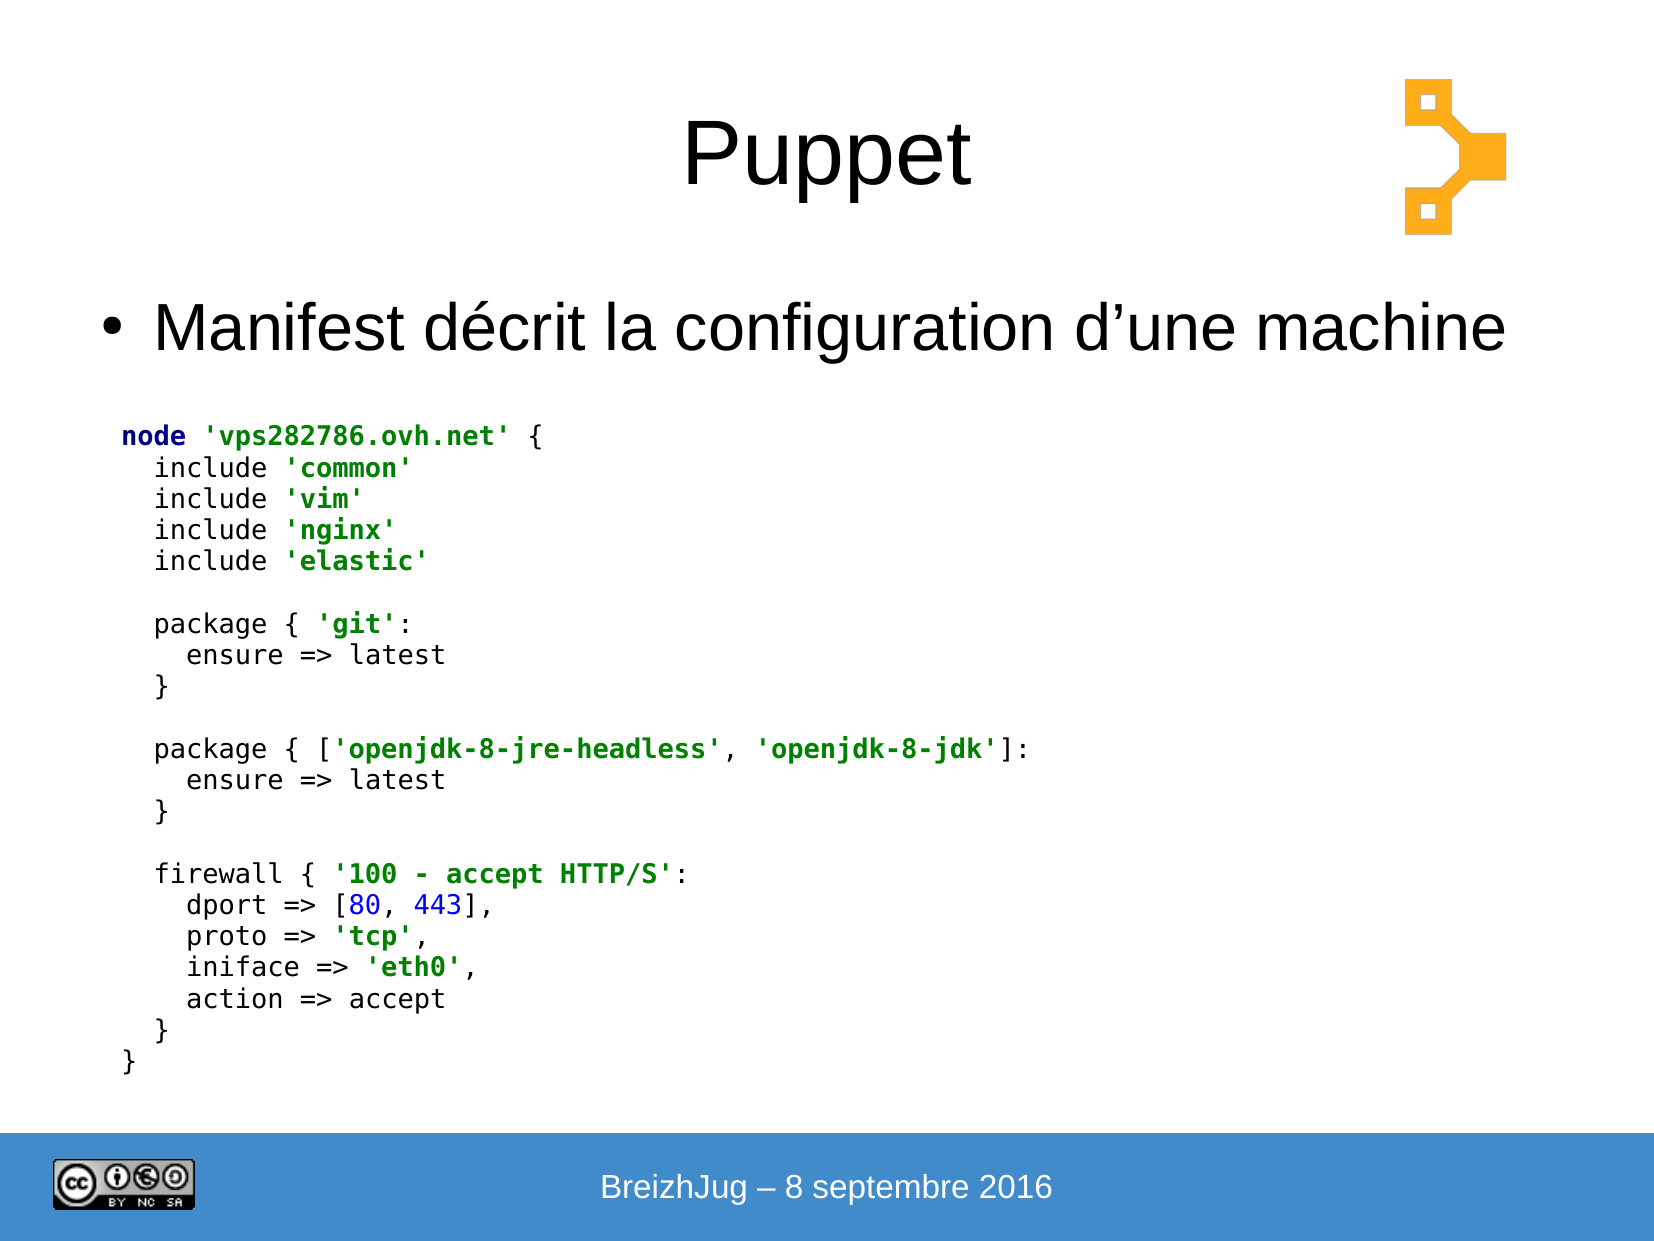

# Puppet
Manifest décrit la configuration d’une machine
node 'vps282786.ovh.net' {
 include 'common'
 include 'vim'
 include 'nginx'
 include 'elastic'
 package { 'git':
 ensure => latest
 }
 package { ['openjdk-8-jre-headless', 'openjdk-8-jdk']:
 ensure => latest
 }
 firewall { '100 - accept HTTP/S':
 dport => [80, 443],
 proto => 'tcp',
 iniface => 'eth0',
 action => accept
 }
}